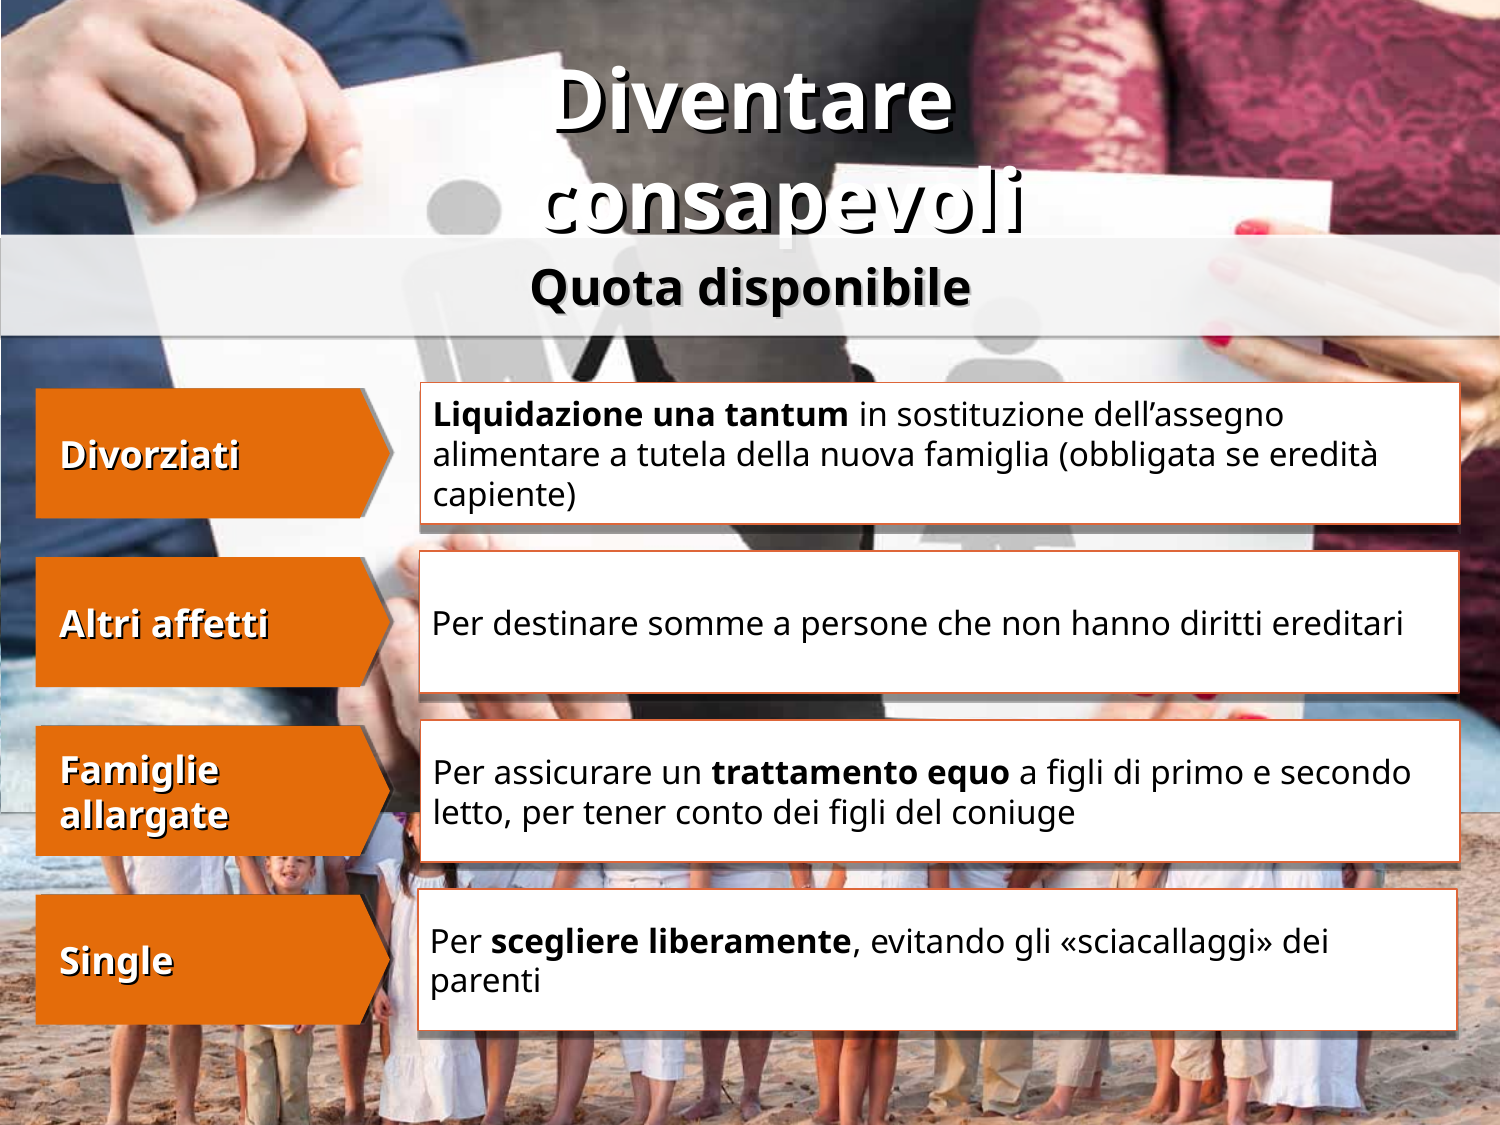

Diventare consapevoli
Quota disponibile
Liquidazione una tantum in sostituzione dell’assegno alimentare a tutela della nuova famiglia (obbligata se eredità capiente)
Divorziati
Per destinare somme a persone che non hanno diritti ereditari
Altri affetti
Per assicurare un trattamento equo a figli di primo e secondo letto, per tener conto dei figli del coniuge
Famiglie allargate
Per scegliere liberamente, evitando gli «sciacallaggi» dei parenti
Single